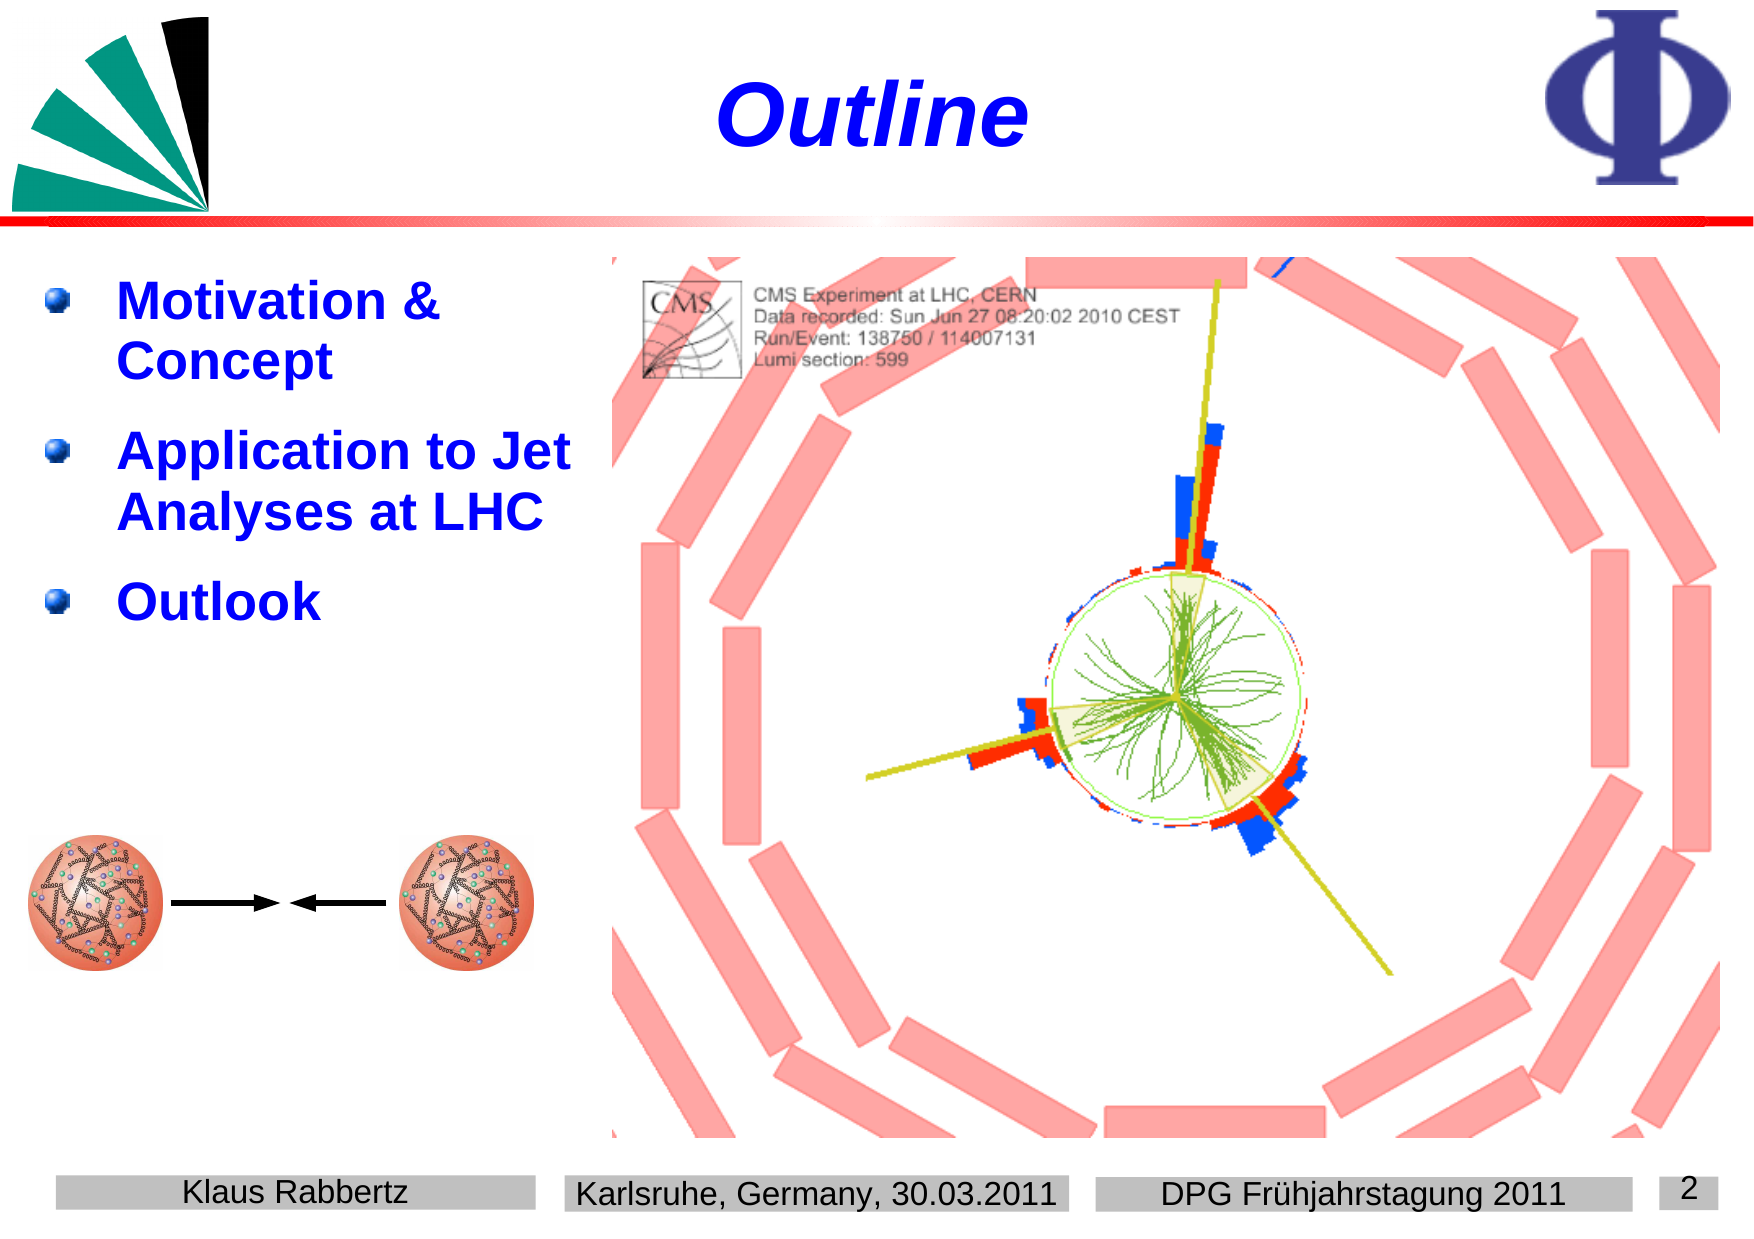

# Outline
Motivation & Concept
Application to Jet Analyses at LHC
Outlook